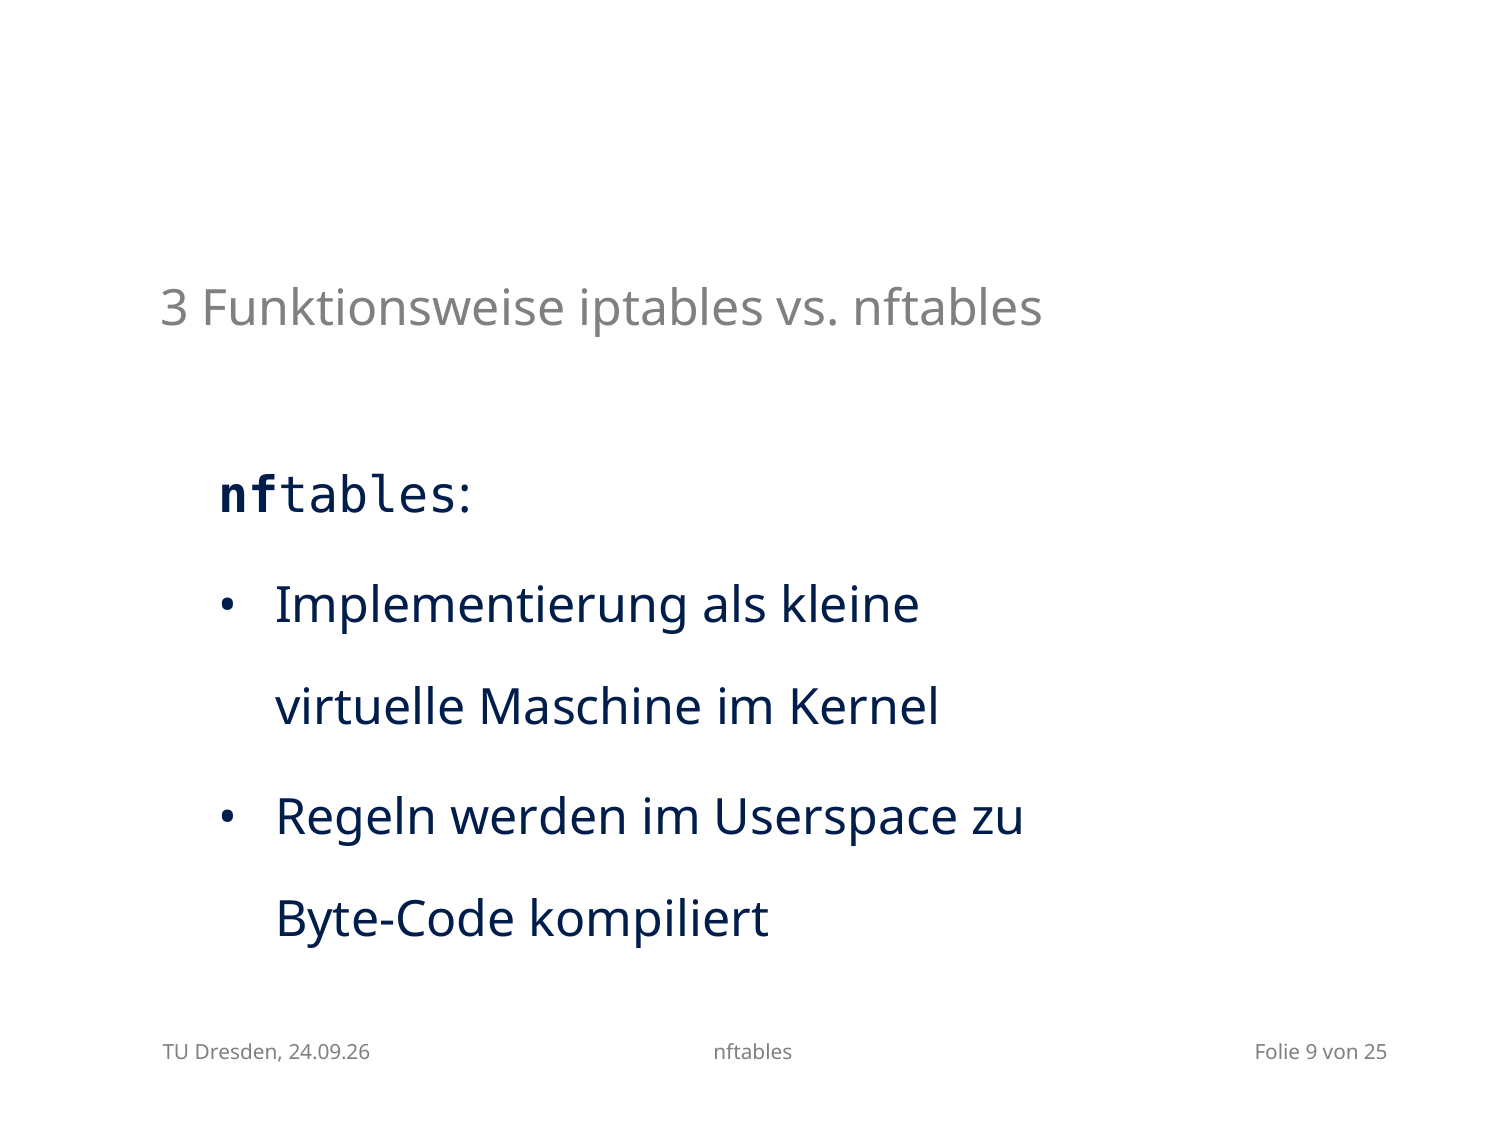

# 3 Funktionsweise iptables vs. nftables
nftables:
Implementierung als kleine
virtuelle Maschine im Kernel
Regeln werden im Userspace zu
Byte-Code kompiliert
9